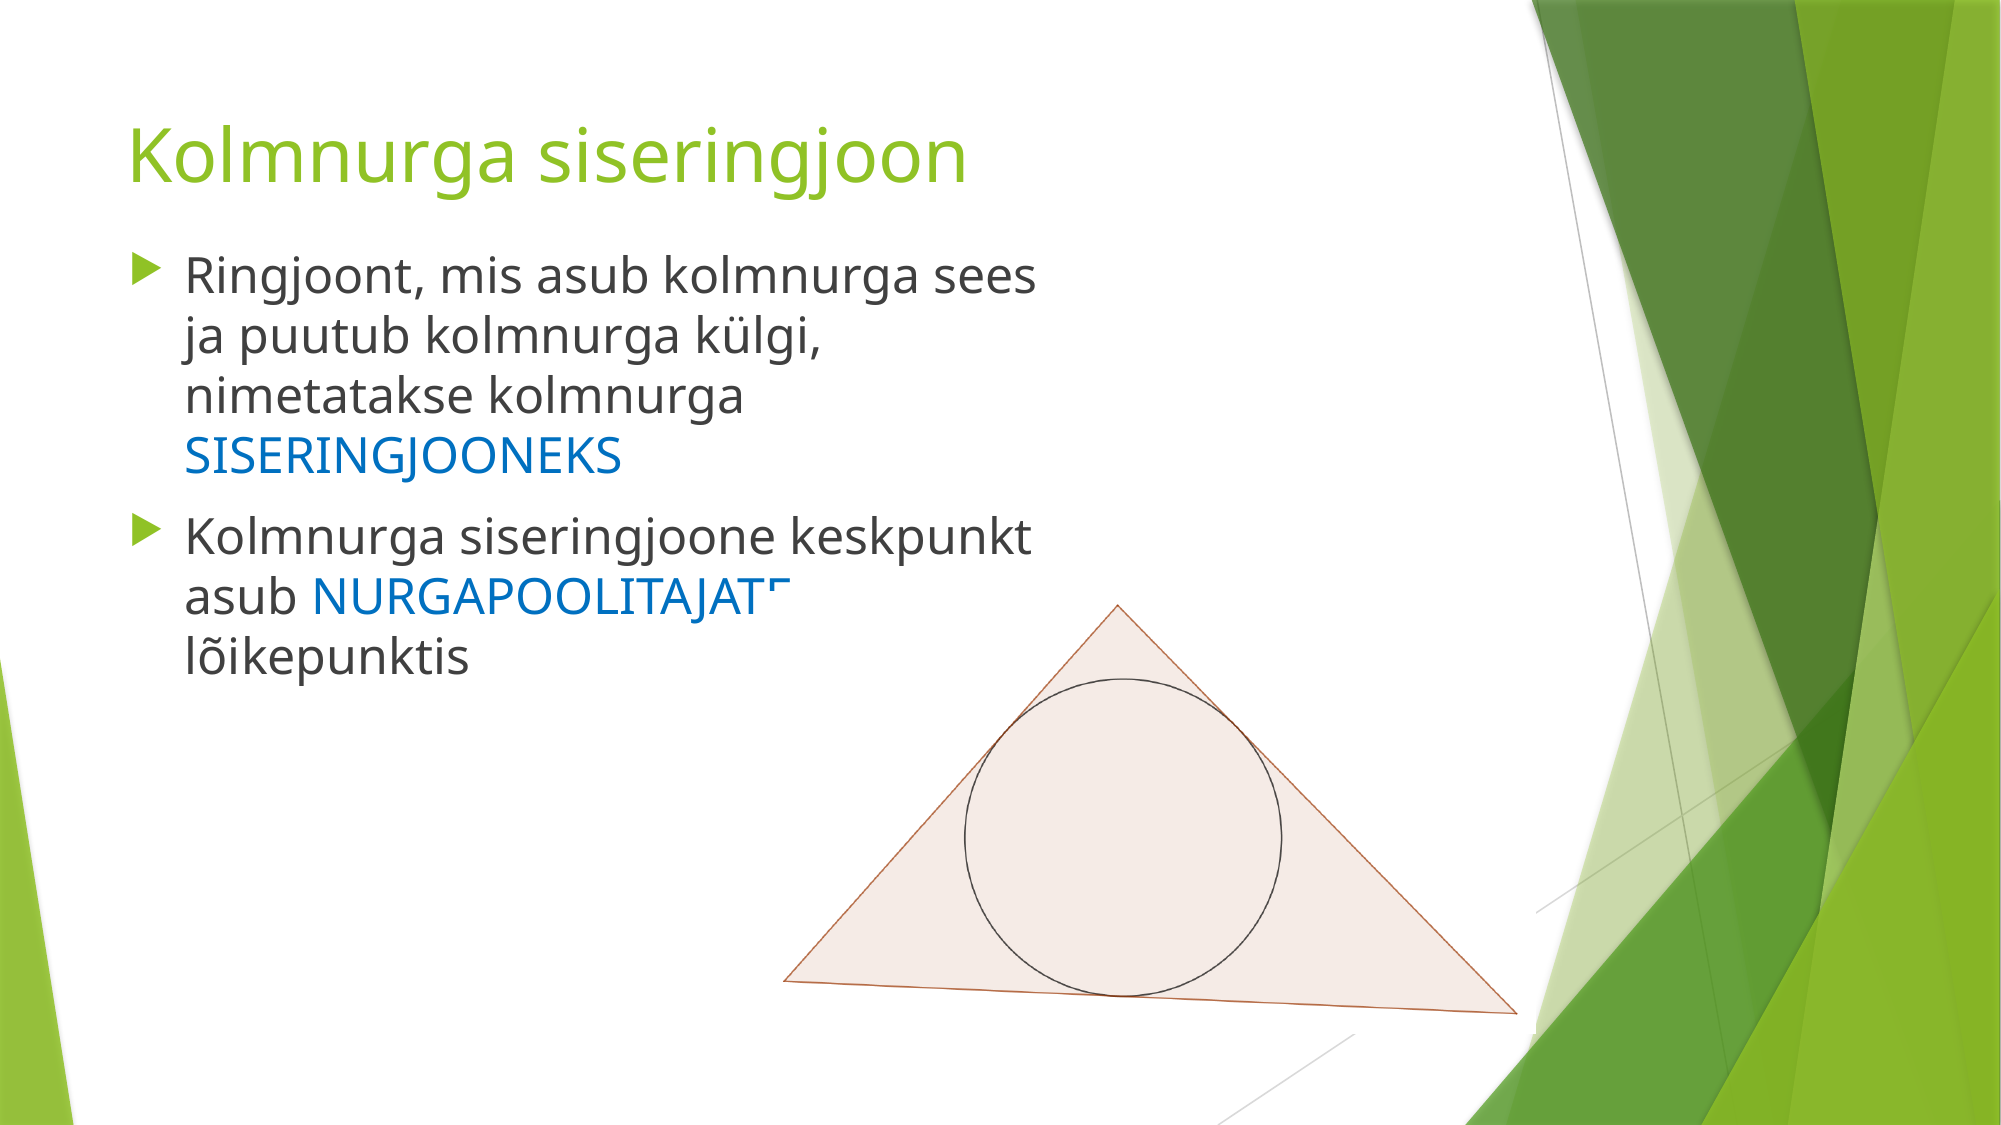

# Kolmnurga siseringjoon
Ringjoont, mis asub kolmnurga sees ja puutub kolmnurga külgi, nimetatakse kolmnurga SISERINGJOONEKS
Kolmnurga siseringjoone keskpunkt asub NURGAPOOLITAJATE lõikepunktis